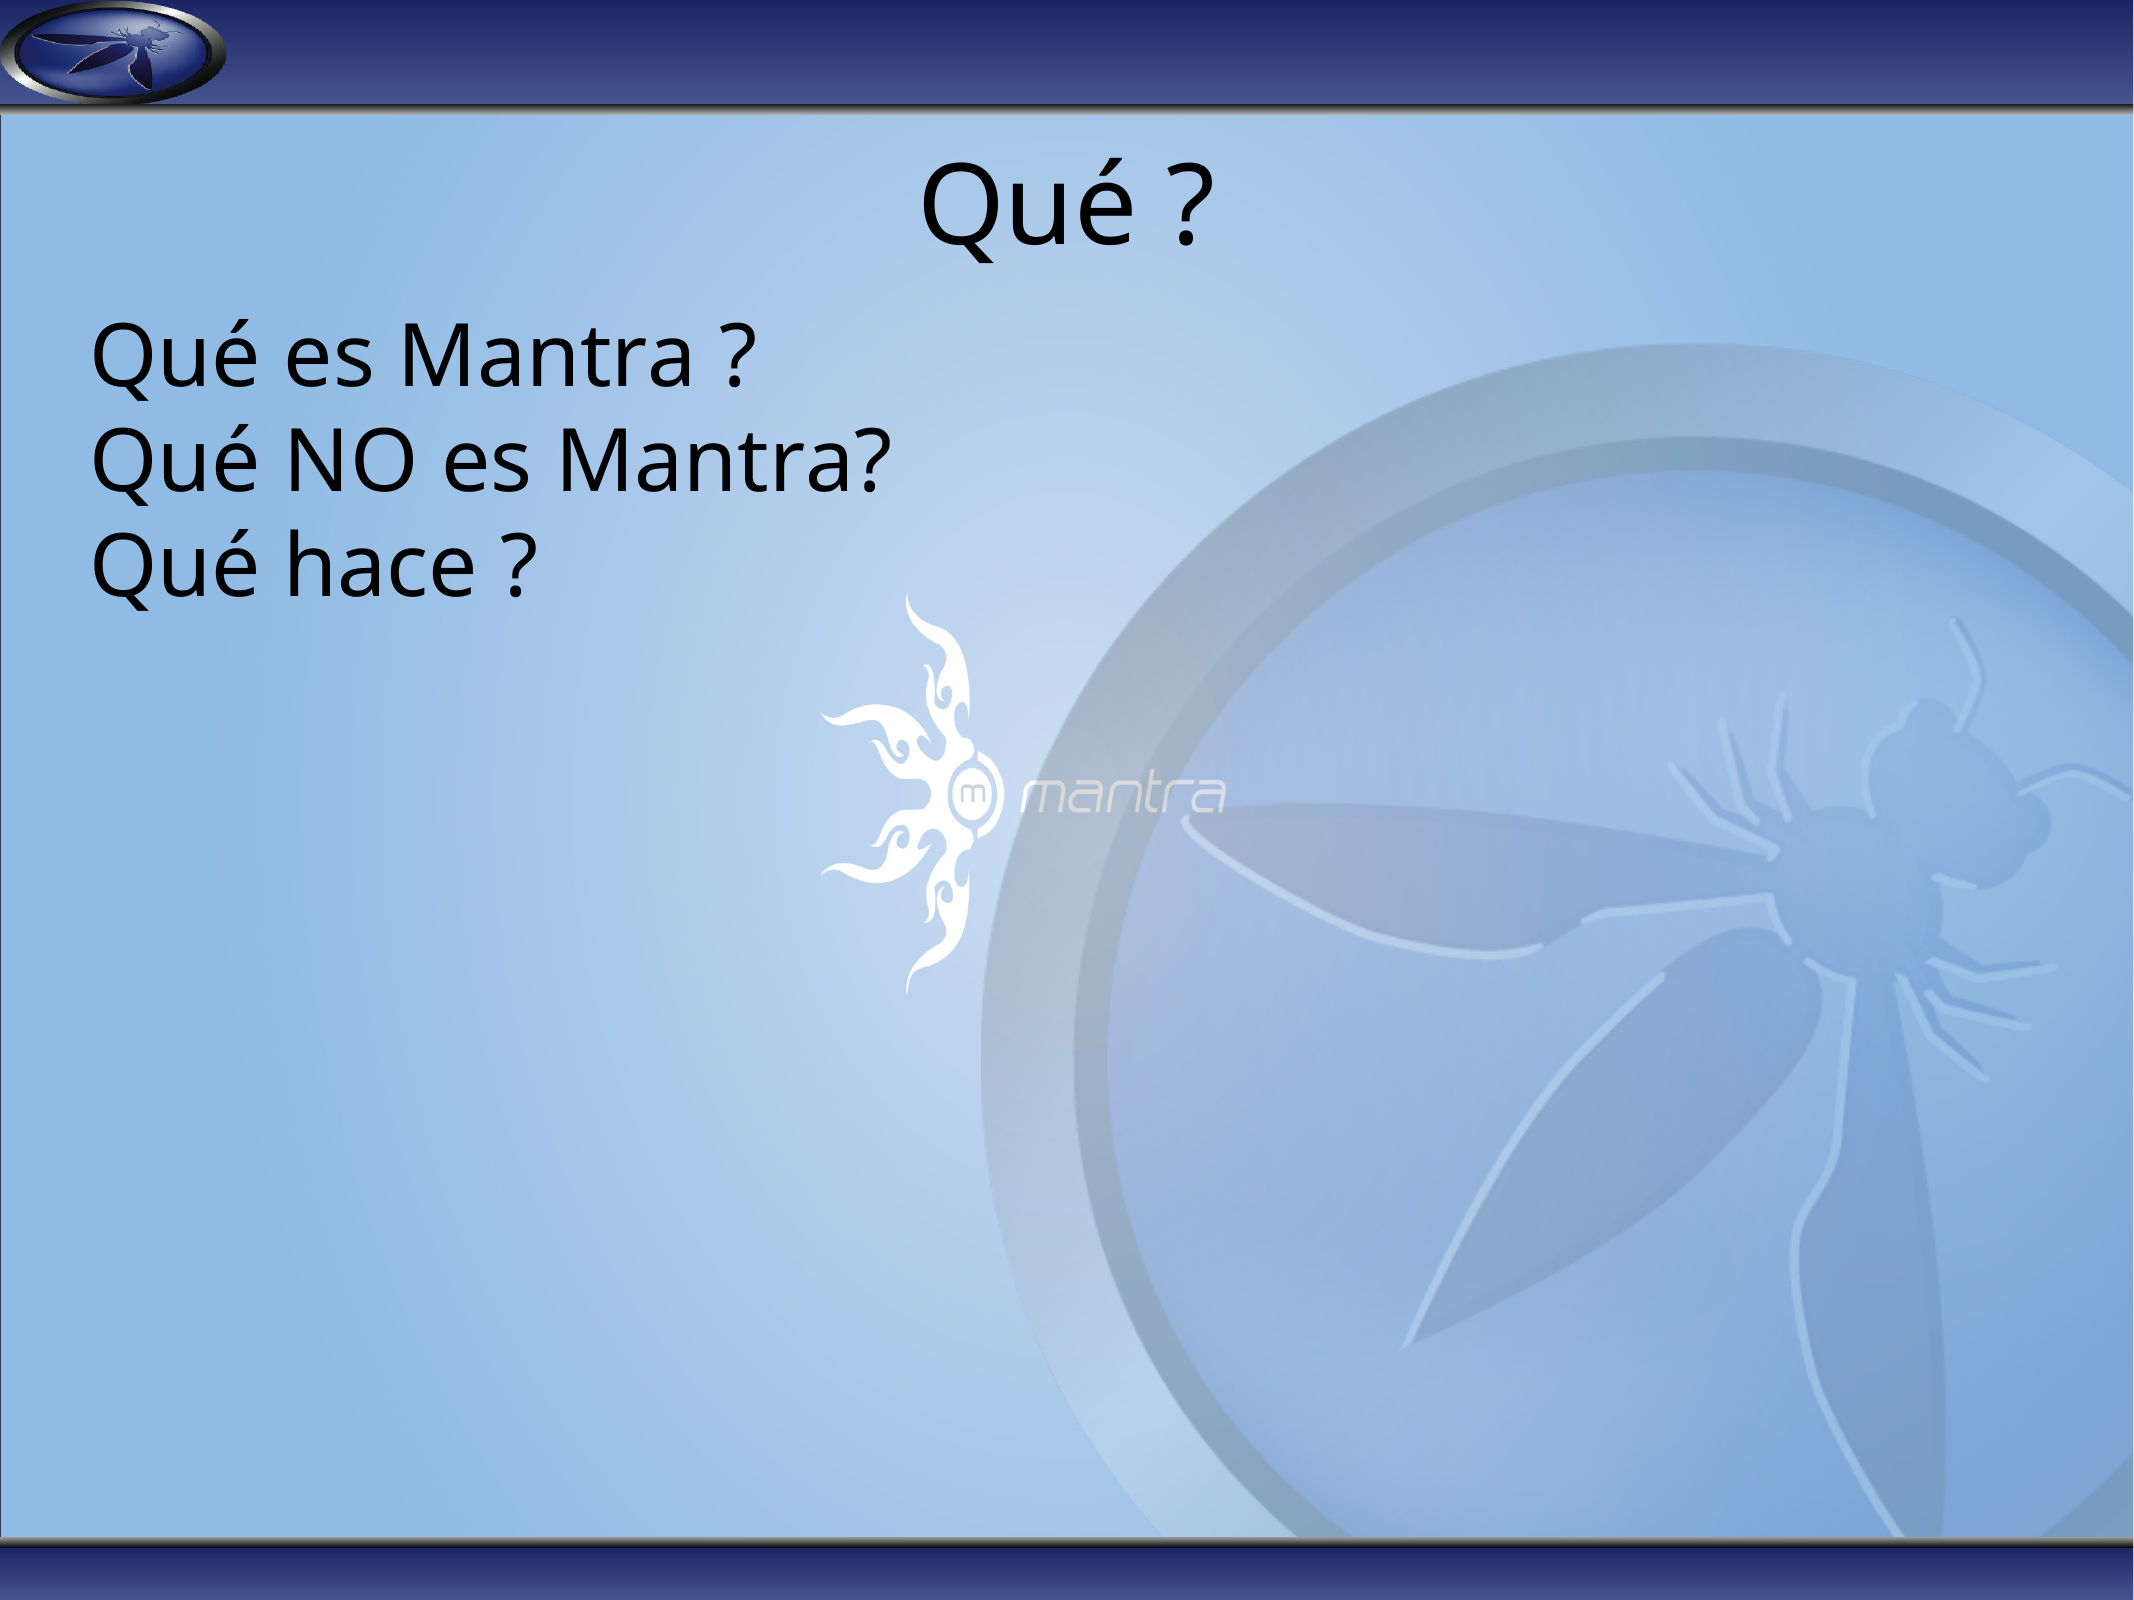

Qué ?
Qué es Mantra ?
Qué NO es Mantra?
Qué hace ?